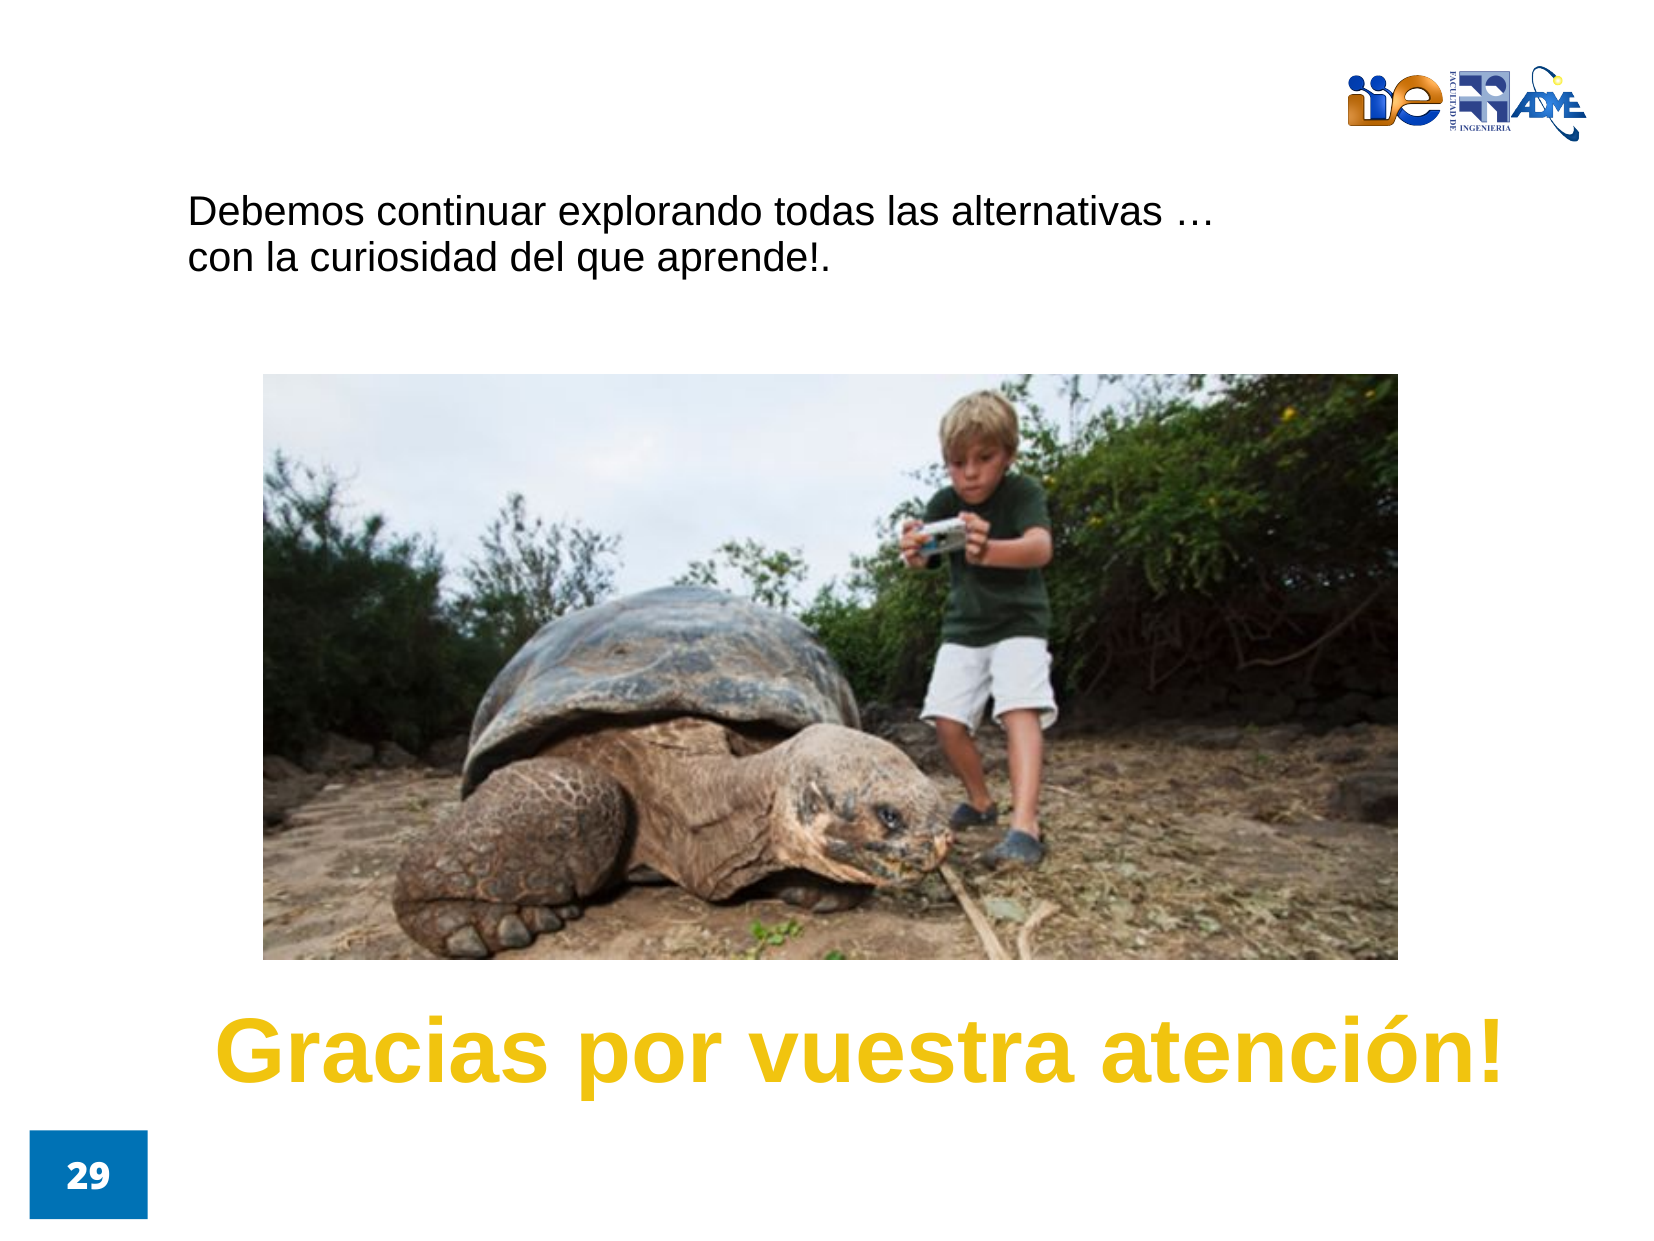

Debemos continuar explorando todas las alternativas … con la curiosidad del que aprende!.
Gracias por vuestra atención!